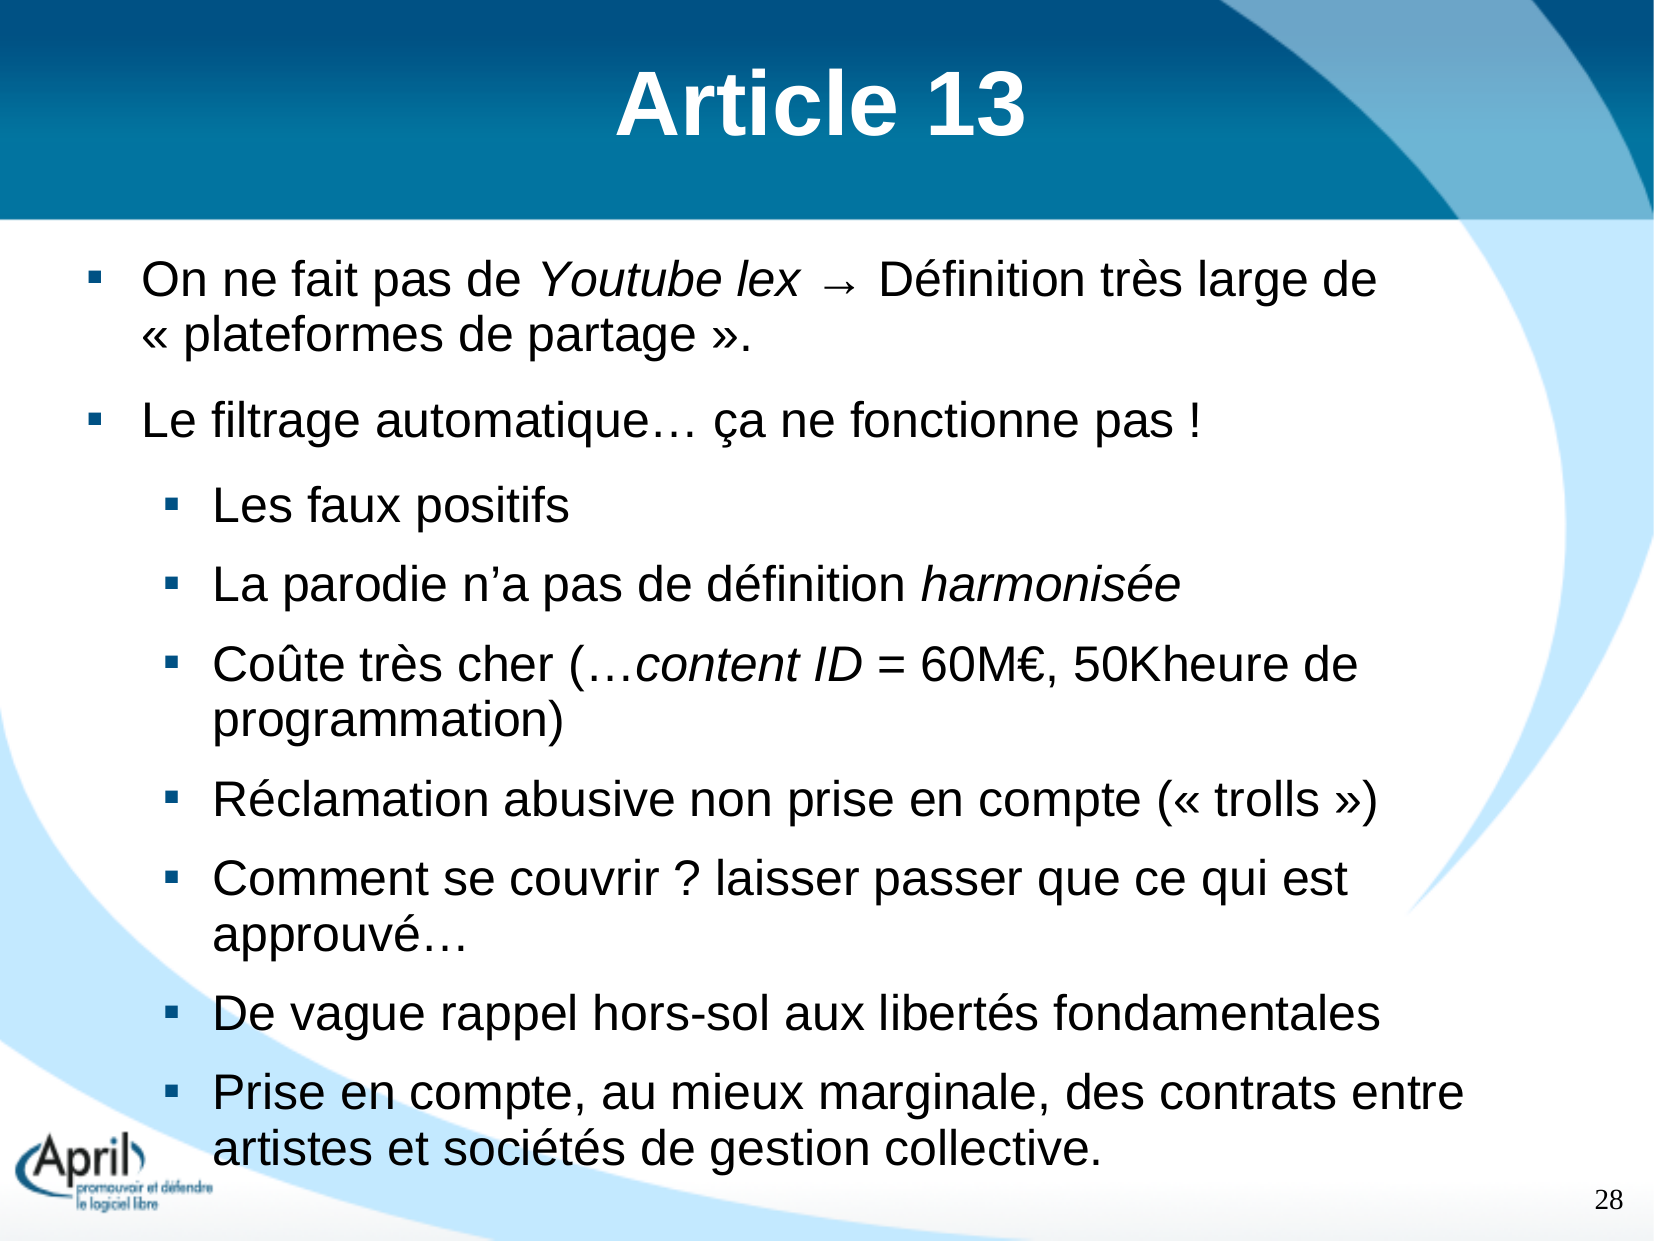

# Article 13
On ne fait pas de Youtube lex → Définition très large de « plateformes de partage ».
Le filtrage automatique… ça ne fonctionne pas !
Les faux positifs
La parodie n’a pas de définition harmonisée
Coûte très cher (…content ID = 60M€, 50Kheure de programmation)
Réclamation abusive non prise en compte (« trolls »)
Comment se couvrir ? laisser passer que ce qui est approuvé…
De vague rappel hors-sol aux libertés fondamentales
Prise en compte, au mieux marginale, des contrats entre artistes et sociétés de gestion collective.
28